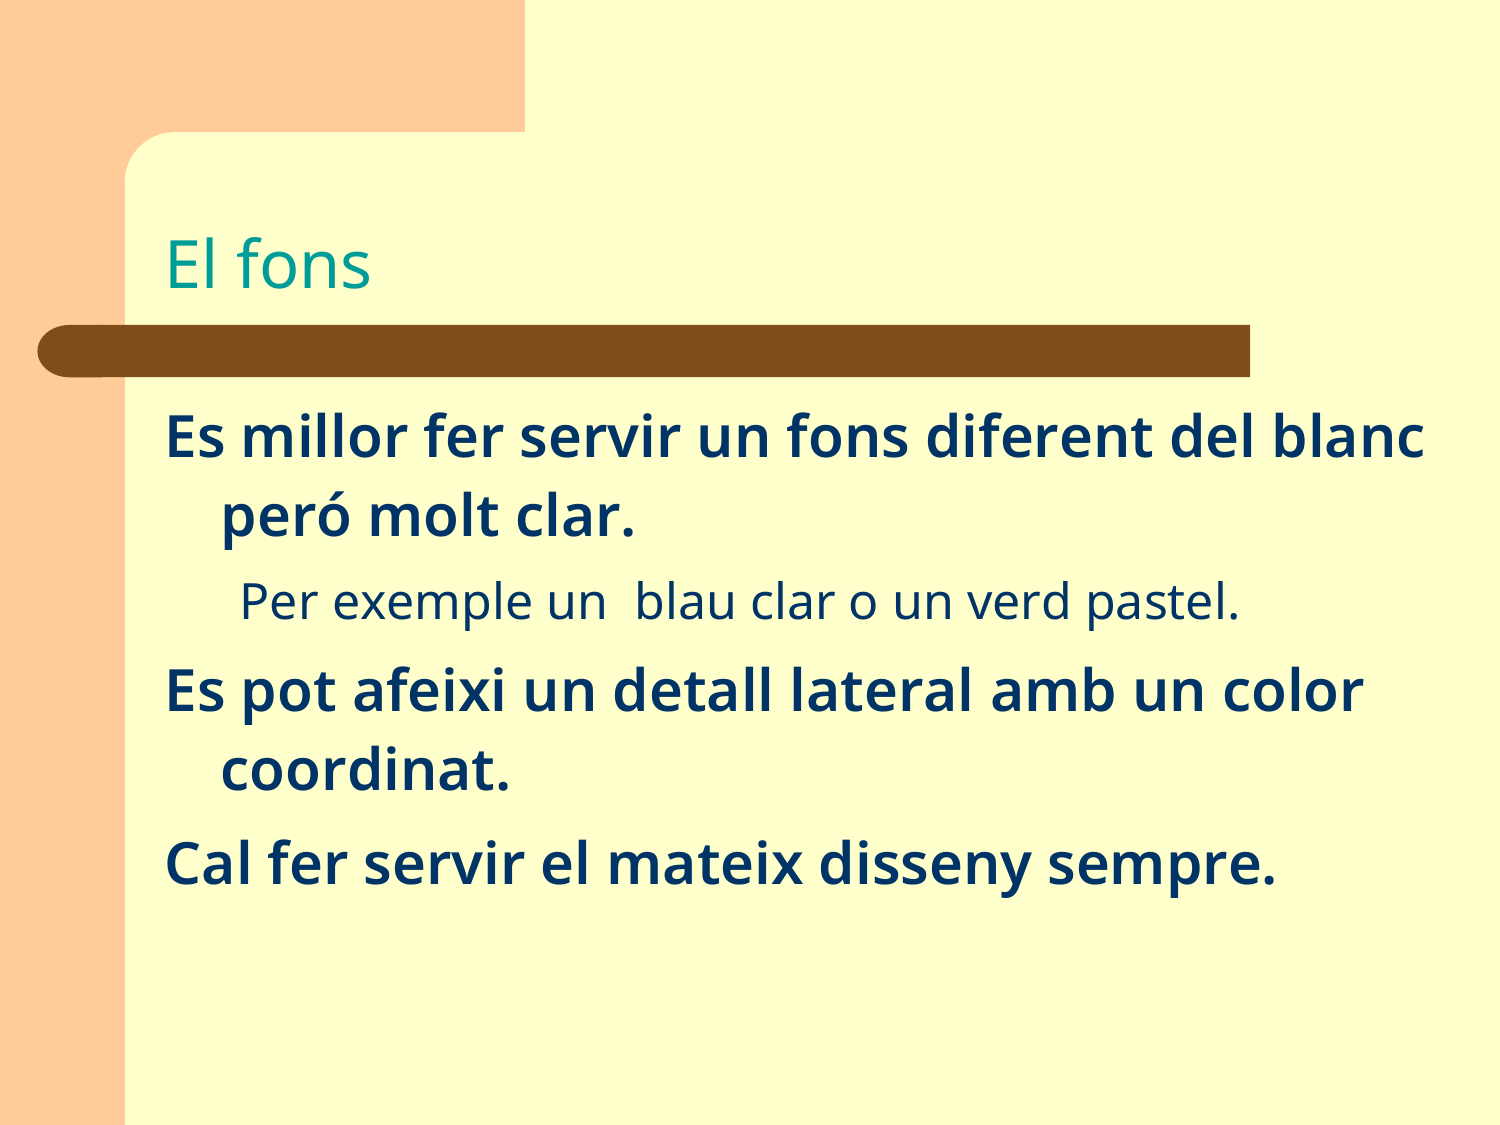

# El fons
Es millor fer servir un fons diferent del blanc peró molt clar.
Per exemple un blau clar o un verd pastel.
Es pot afeixi un detall lateral amb un color coordinat.
Cal fer servir el mateix disseny sempre.